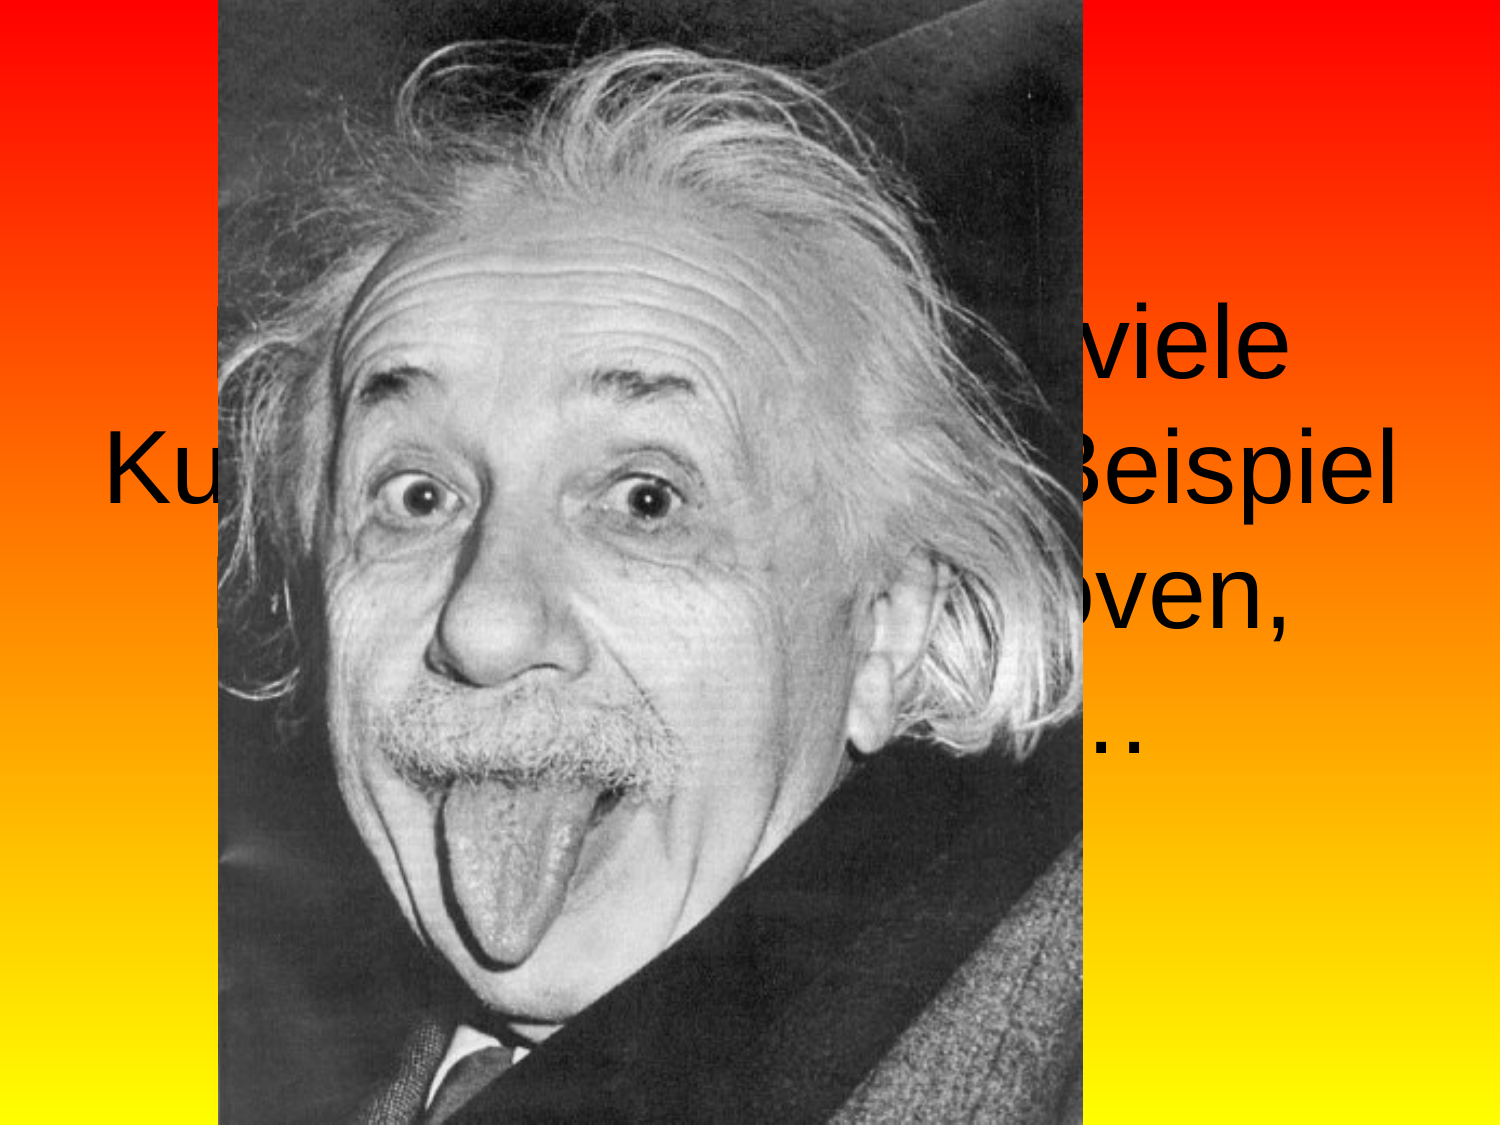

Kulturell
Deutschland hatte viele Kulturelle Leute, für Beispiel Ludwig van Beethoven, Albert Einstein,…